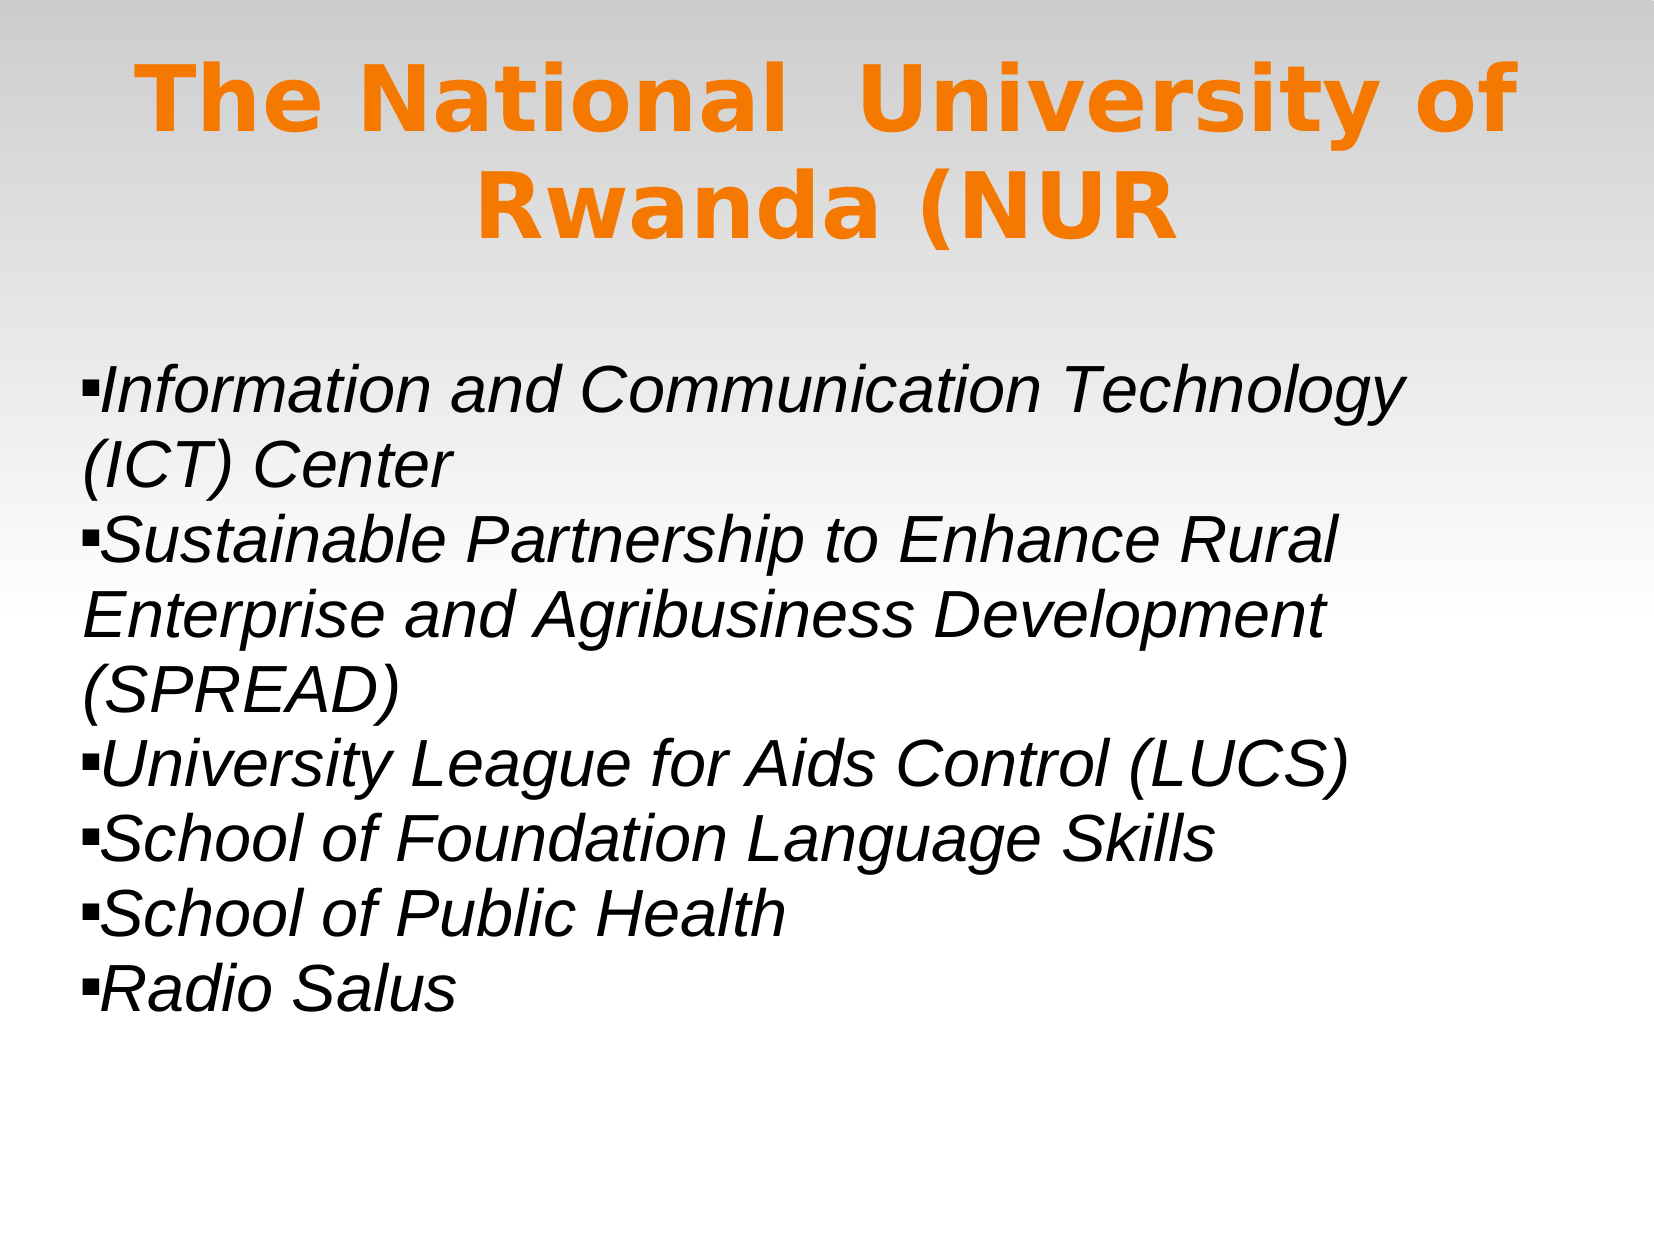

# The National University of Rwanda (NUR
Information and Communication Technology (ICT) Center
Sustainable Partnership to Enhance Rural Enterprise and Agribusiness Development (SPREAD)
University League for Aids Control (LUCS)
School of Foundation Language Skills
School of Public Health
Radio Salus